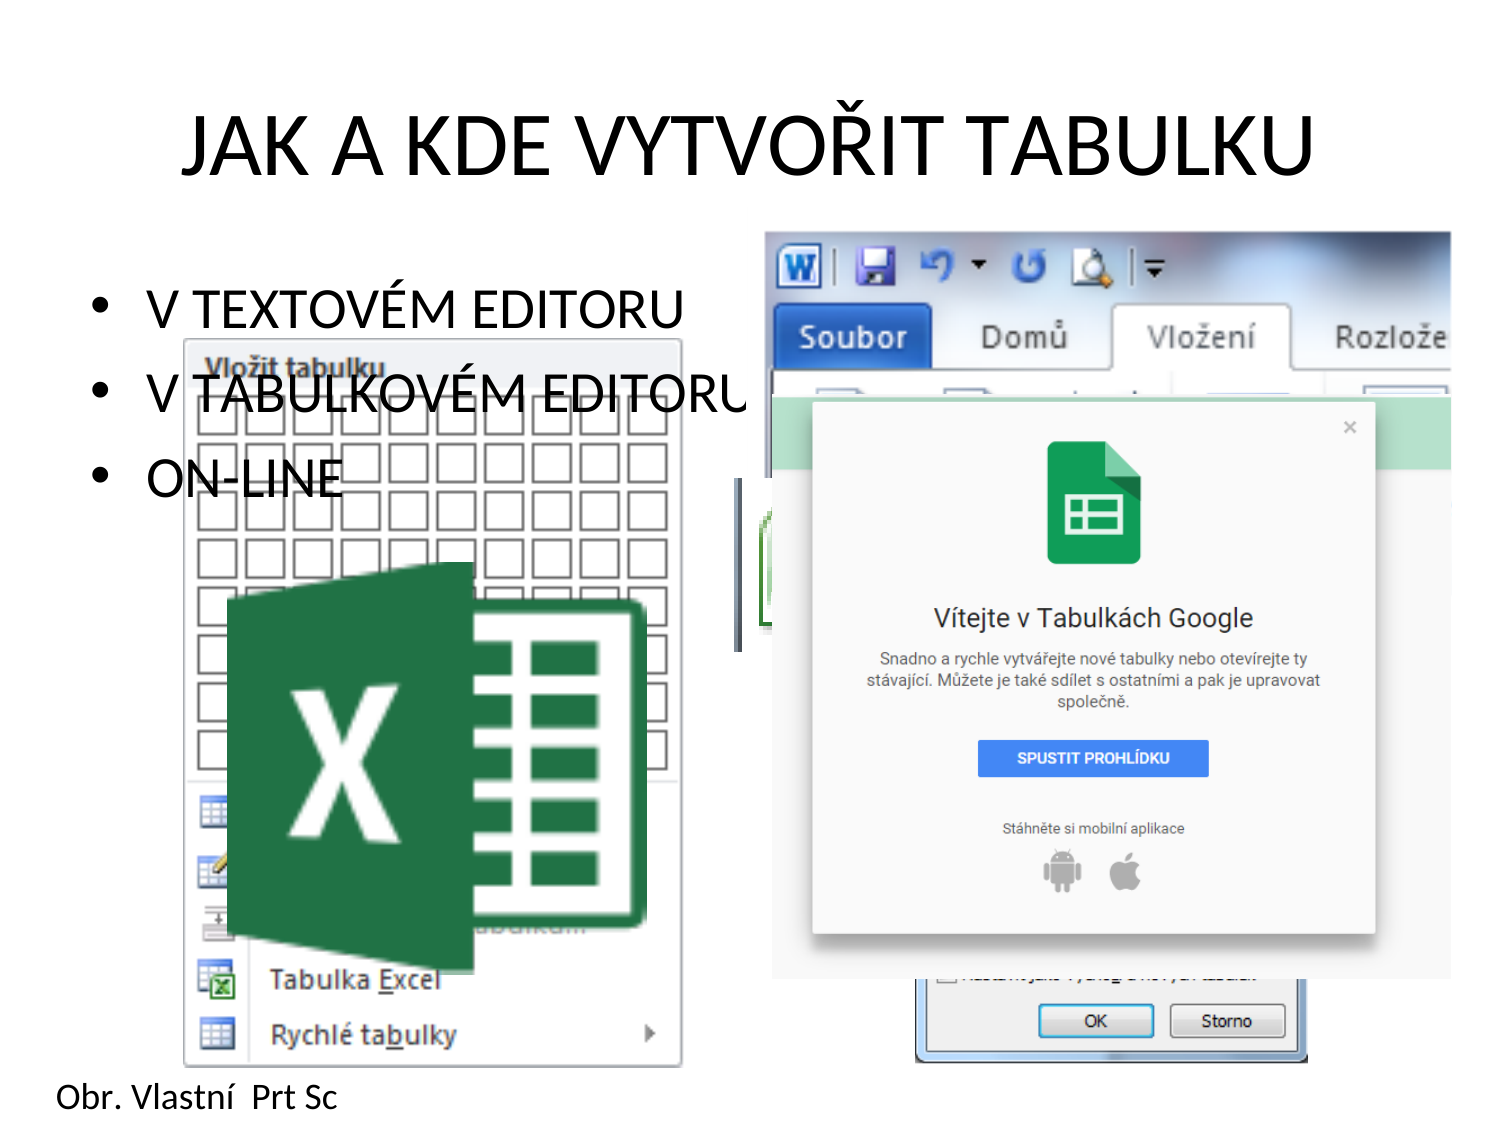

# JAK A KDE VYTVOŘIT TABULKU
V TEXTOVÉM EDITORU
V TABULKOVÉM EDITORU
ON-LINE
Obr. Vlastní Prt Sc